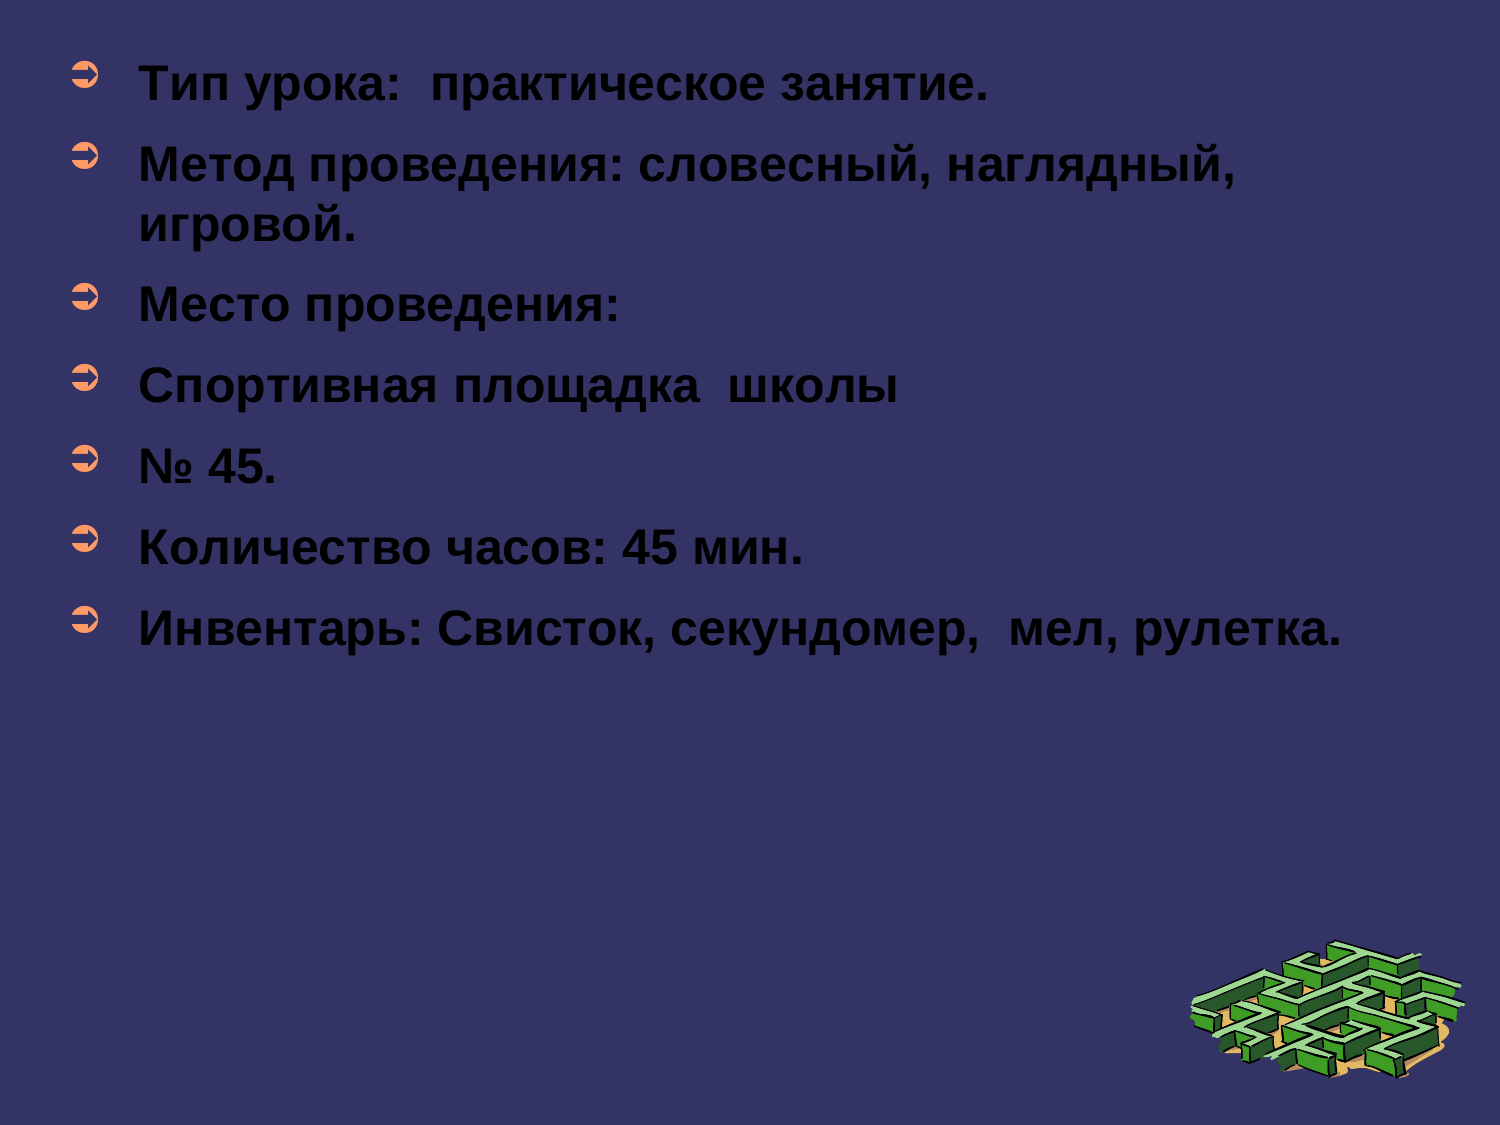

# Тип урока: практическое занятие.
Метод проведения: словесный, наглядный, игровой.
Место проведения:
Спортивная площадка школы
№ 45.
Количество часов: 45 мин.
Инвентарь: Свисток, секундомер, мел, рулетка.